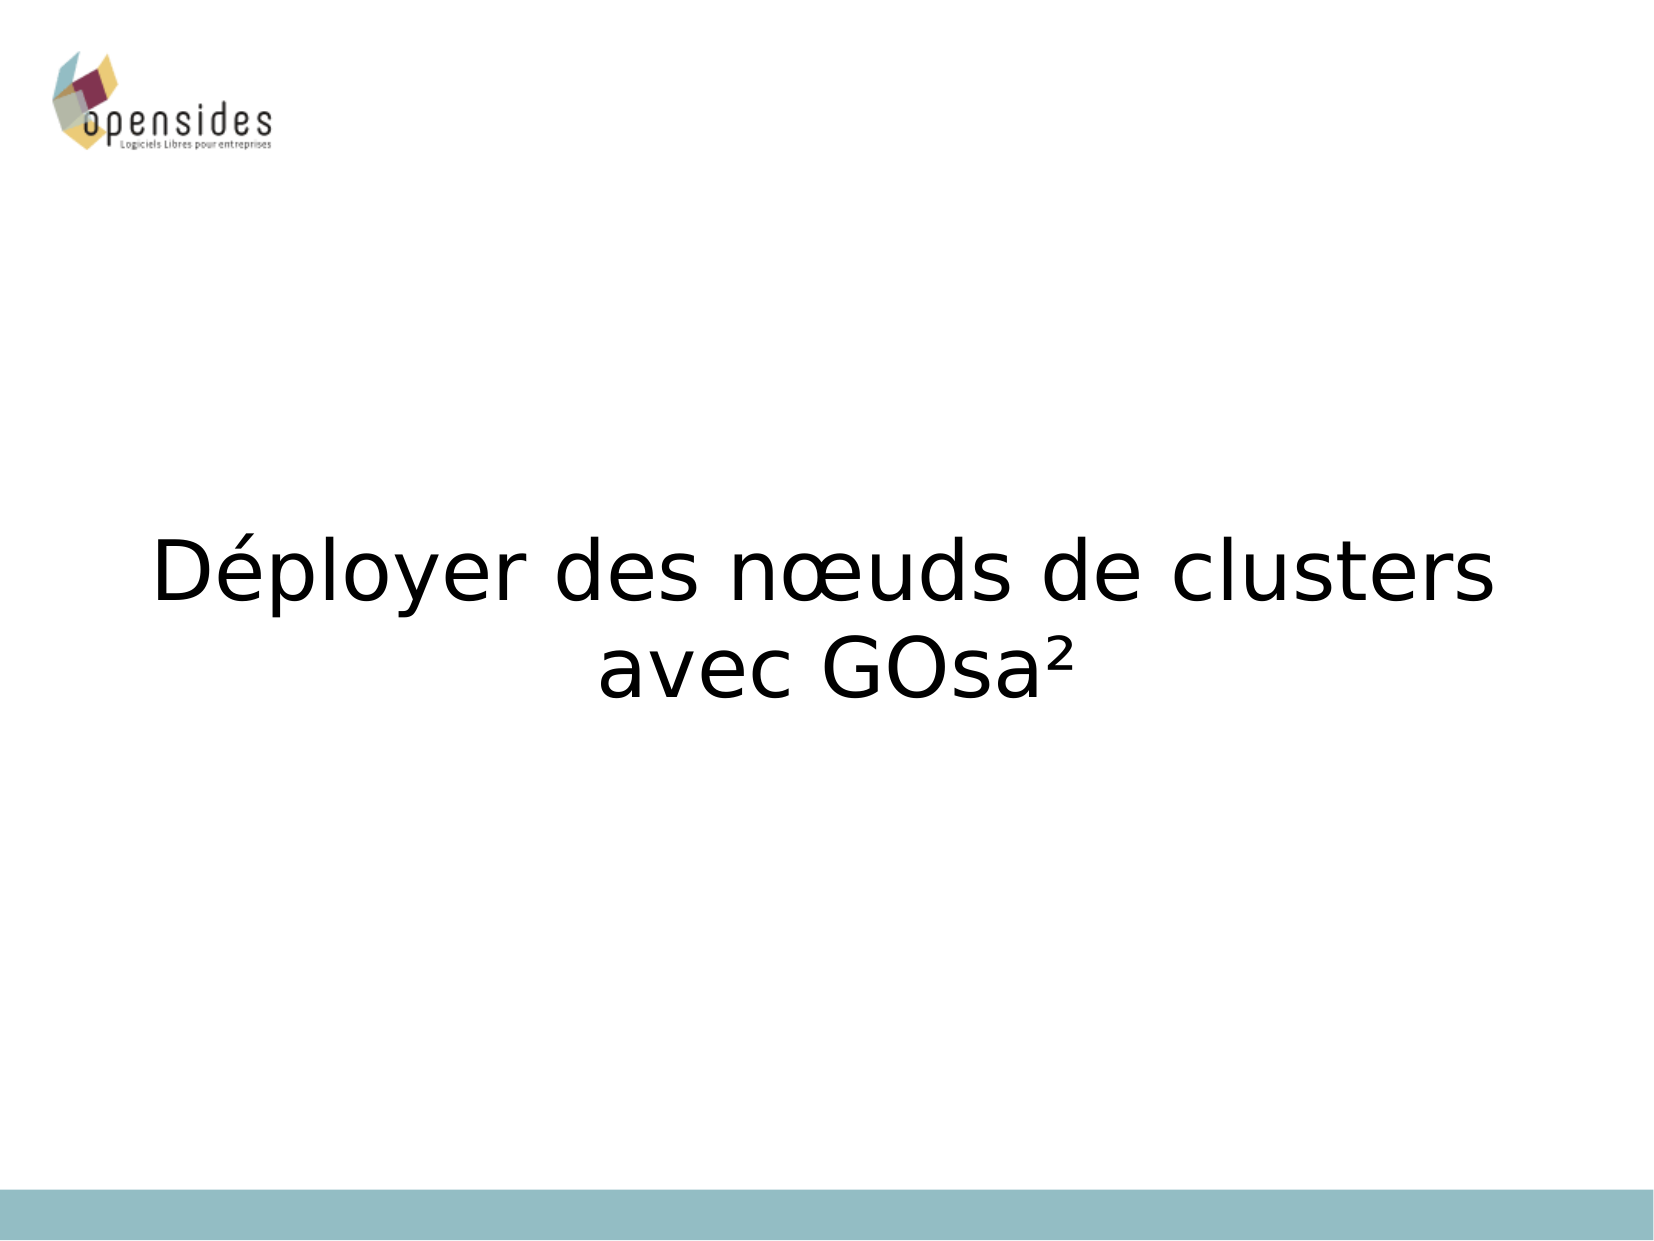

Déployer des nœuds de clusters
avec GOsa²